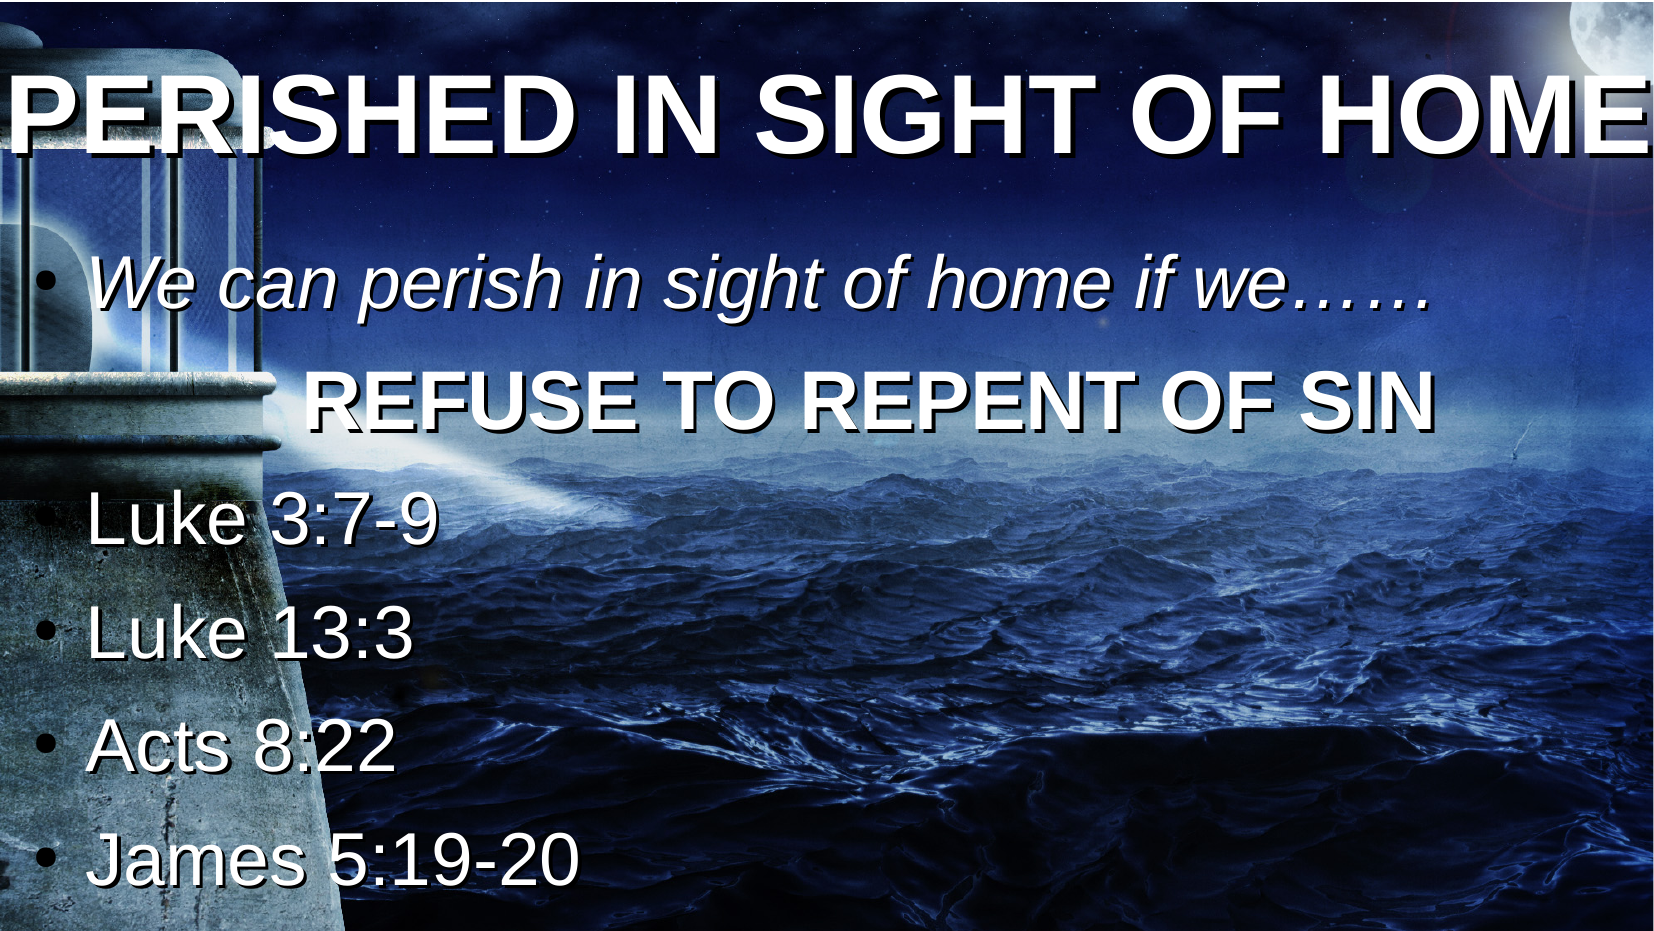

# PERISHED IN SIGHT OF HOME
We can perish in sight of home if we……
REFUSE TO REPENT OF SIN
Luke 3:7-9
Luke 13:3
Acts 8:22
James 5:19-20